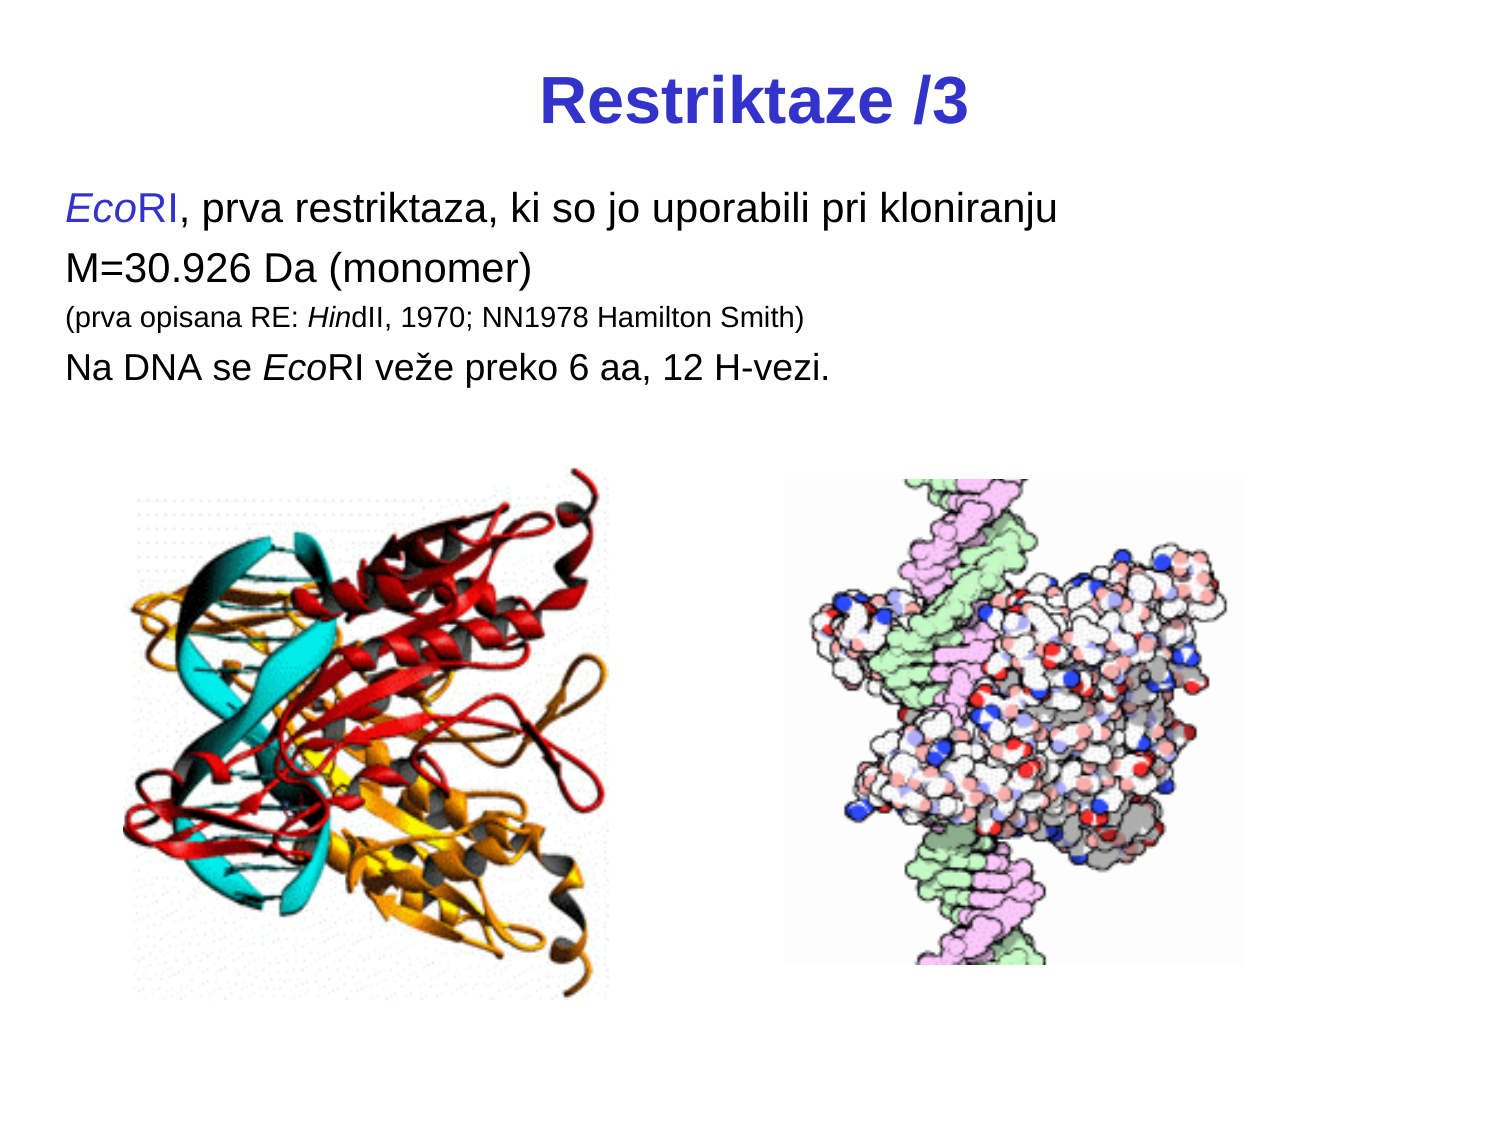

# Restriktaze /3
EcoRI, prva restriktaza, ki so jo uporabili pri kloniranju
M=30.926 Da (monomer)
(prva opisana RE: HindII, 1970; NN1978 Hamilton Smith)
Na DNA se EcoRI veže preko 6 aa, 12 H-vezi.